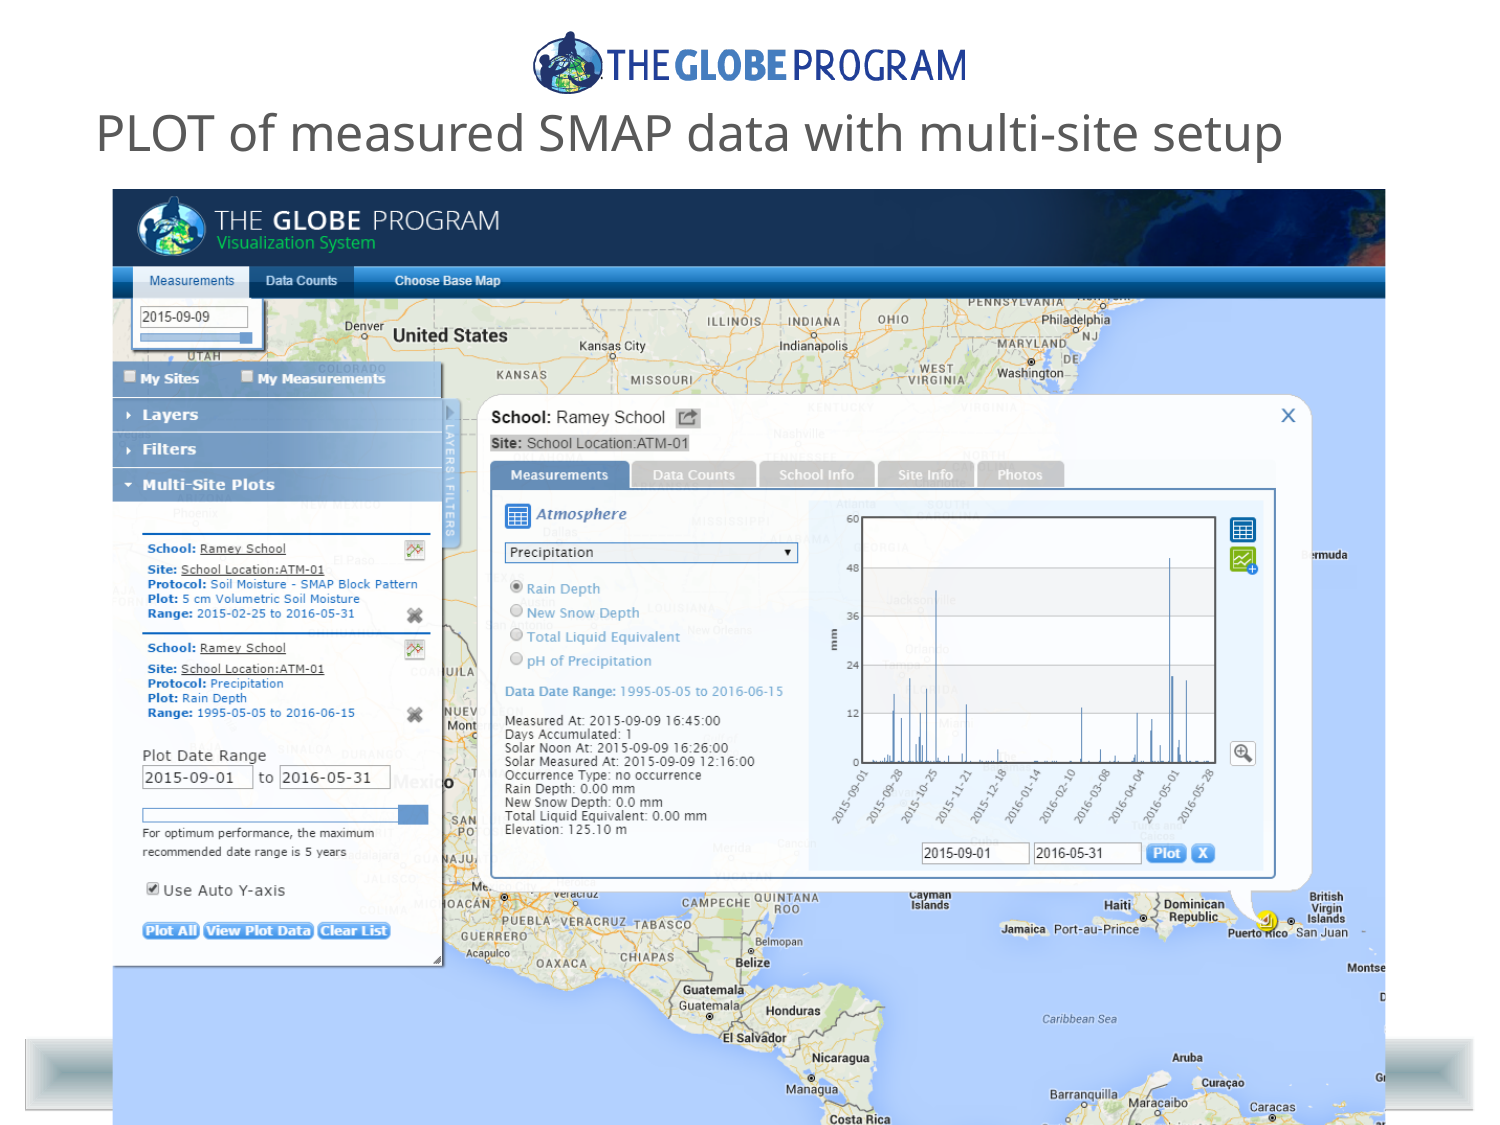

# PLOT of measured SMAP data with multi-site setup